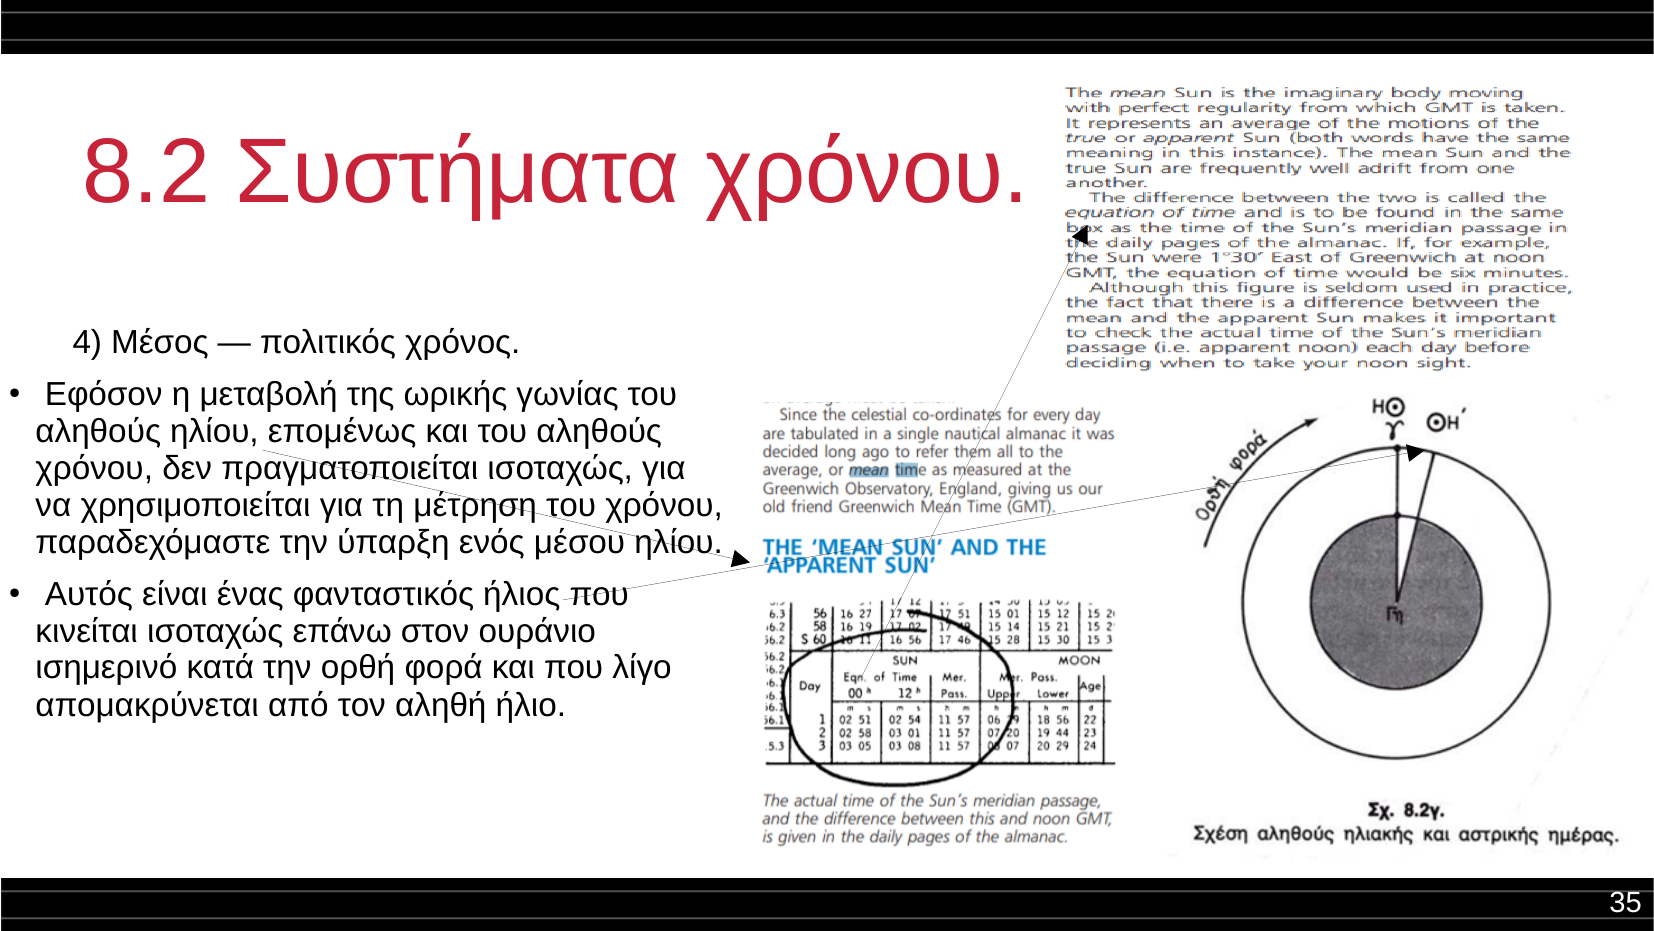

# 8.2 Συστήματα χρόνου.
 4) Μέσος — πολιτικός χρόνος.
 Εφόσον η μεταβολή της ωρικής γωνίας του αληθούς ηλίου, επομένως και του αληθούς χρόνου, δεν πραγματοποιείται ισοταχώς, για να χρησιμοποιείται για τη μέτρηση τoυ χρόνου, παραδεχόμαστε την ύπαρξη ενός μέσου ηλίου.
 Αυτός είναι ένας φανταστικός ήλιος που κινείται ισοταχώς επάνω στον ουράνιο ισημερινό κατά την ορθή φορά και που λίγο απομακρύνεται από τον αληθή ήλιο.